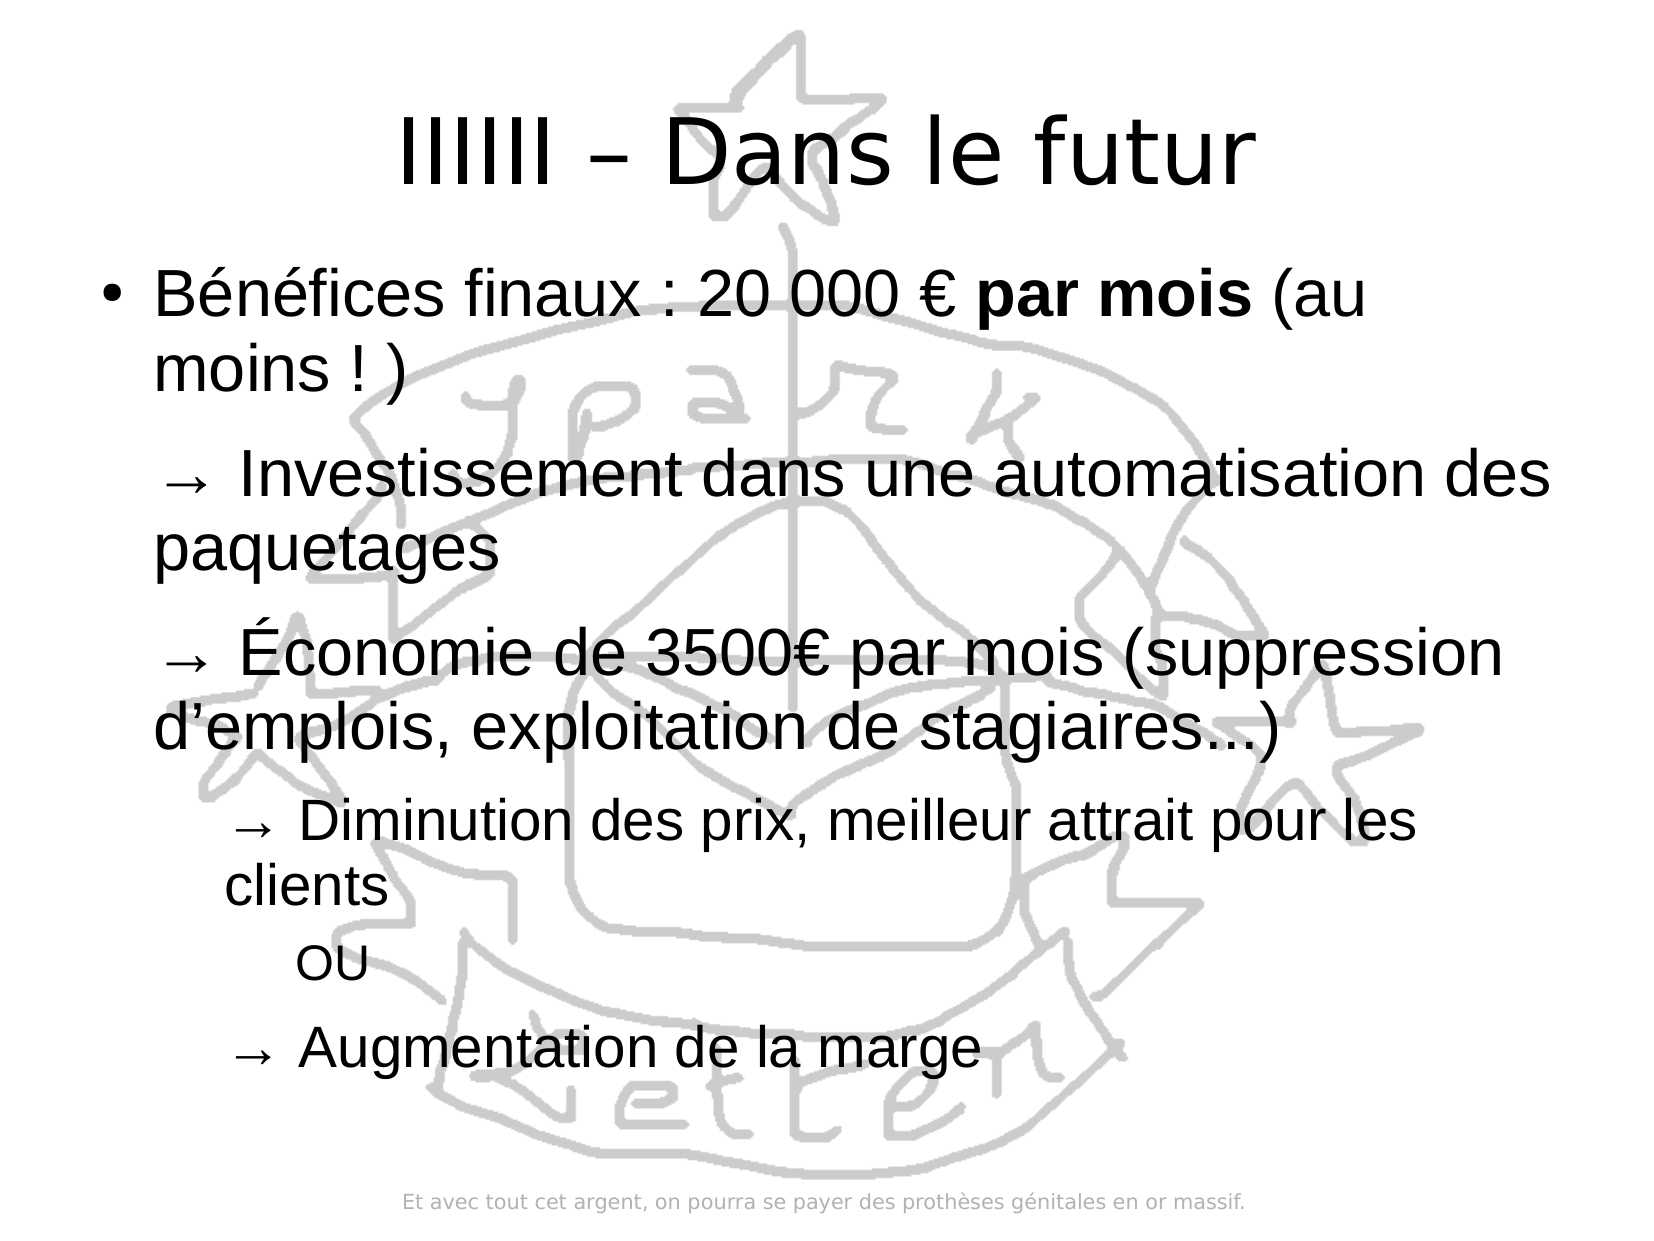

# IIIIII – Dans le futur
Bénéfices finaux : 20 000 € par mois (au moins ! )
→ Investissement dans une automatisation des paquetages
→ Économie de 3500€ par mois (suppression d’emplois, exploitation de stagiaires...)
→ Diminution des prix, meilleur attrait pour les clients
OU
→ Augmentation de la marge
Et avec tout cet argent, on pourra se payer des prothèses génitales en or massif.